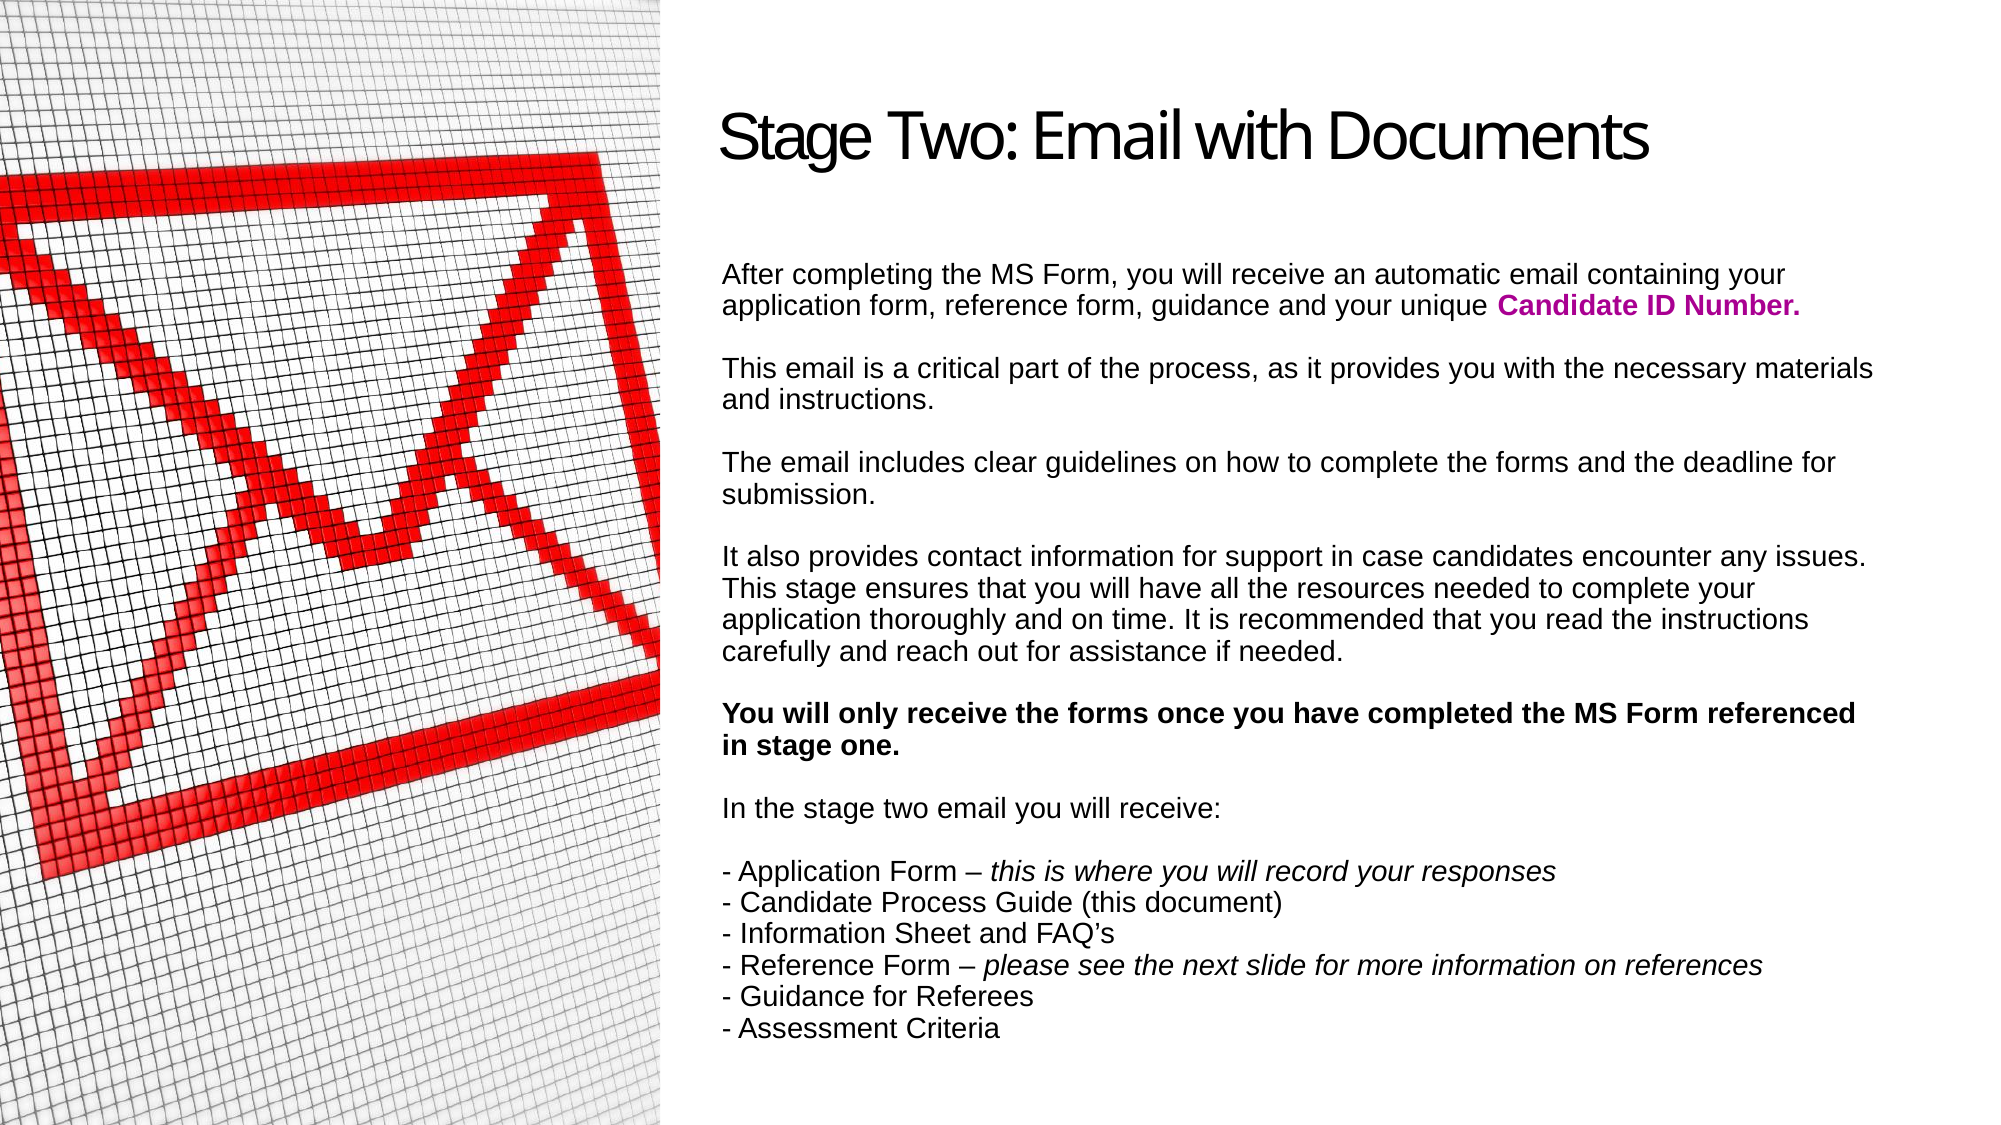

# Stage Two: Email with Documents
After completing the MS Form, you will receive an automatic email containing your application form, reference form, guidance and your unique Candidate ID Number.
This email is a critical part of the process, as it provides you with the necessary materials and instructions.
The email includes clear guidelines on how to complete the forms and the deadline for submission.
It also provides contact information for support in case candidates encounter any issues. This stage ensures that you will have all the resources needed to complete your application thoroughly and on time. It is recommended that you read the instructions carefully and reach out for assistance if needed.
You will only receive the forms once you have completed the MS Form referenced in stage one.
In the stage two email you will receive:
- Application Form – this is where you will record your responses
- Candidate Process Guide (this document)
- Information Sheet and FAQ’s
- Reference Form – please see the next slide for more information on references
- Guidance for Referees
- Assessment Criteria